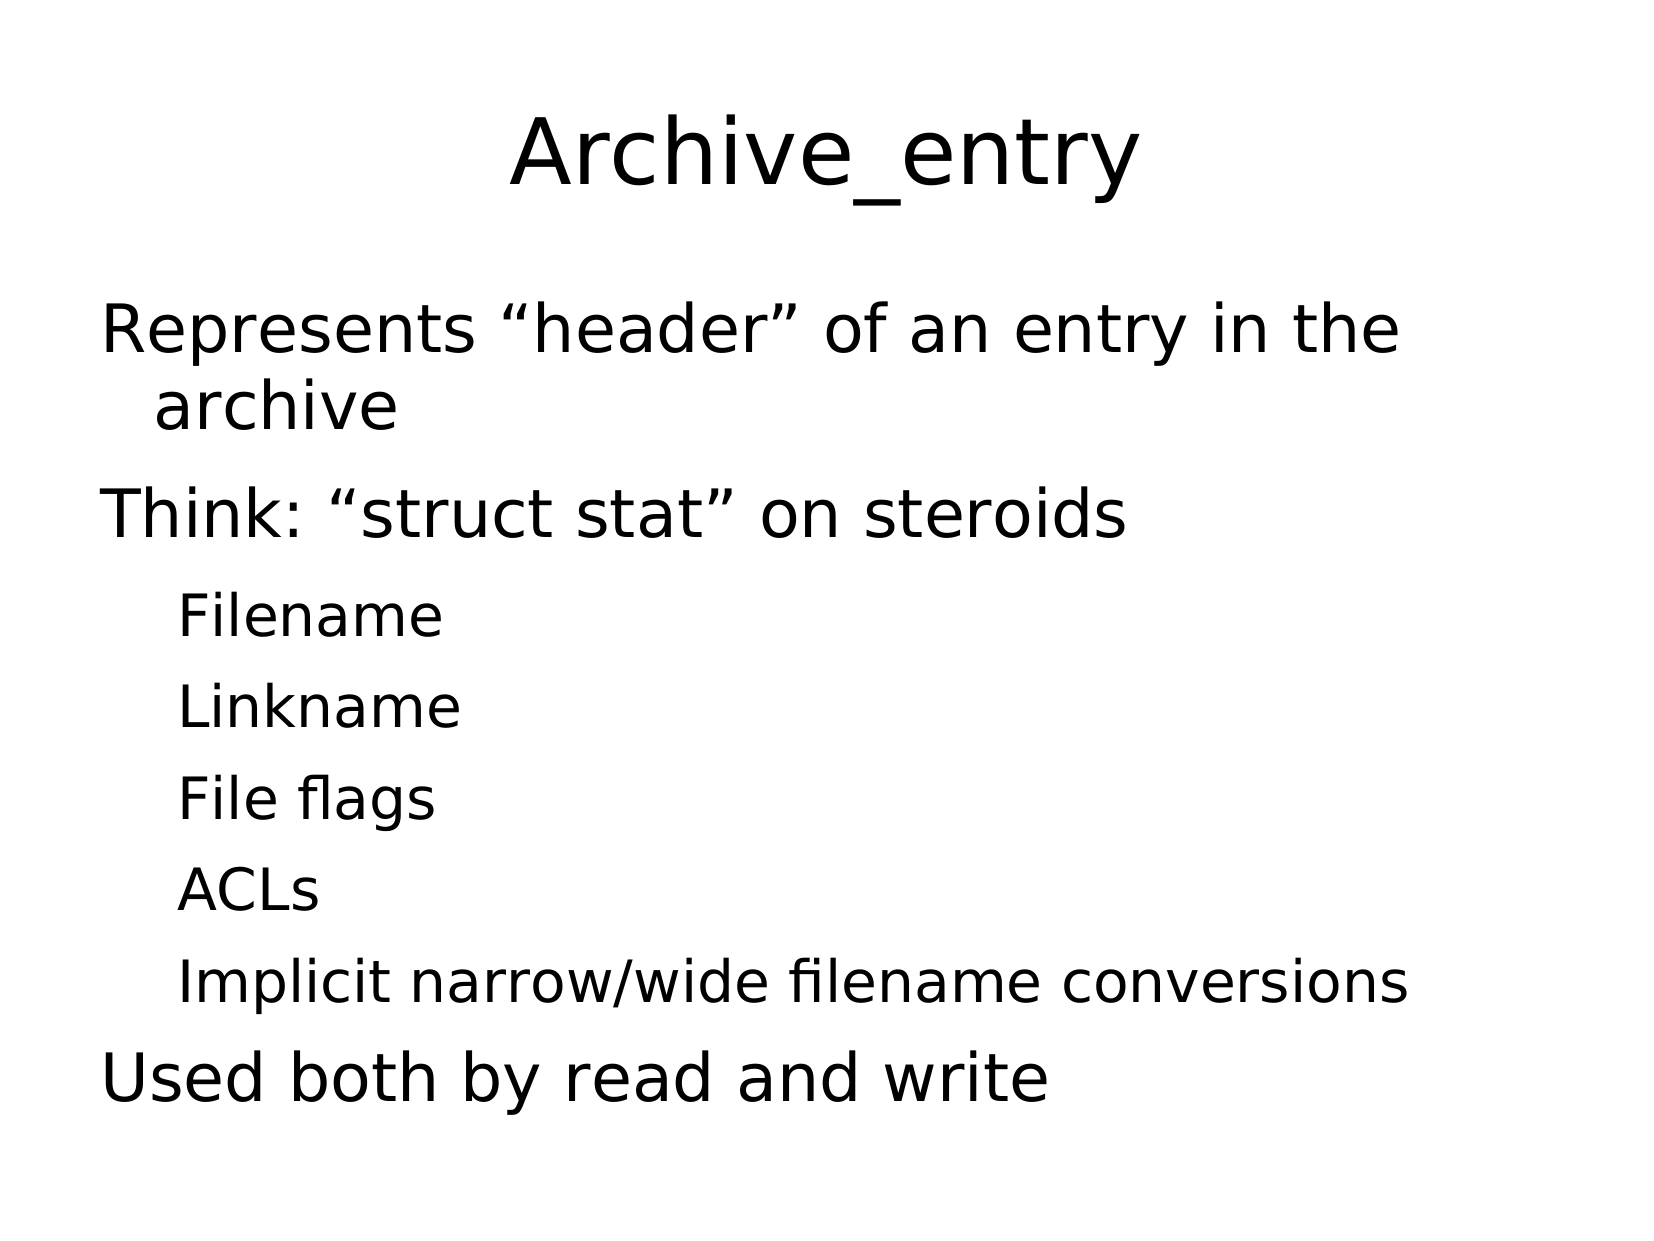

# Archive_entry
Represents “header” of an entry in the archive
Think: “struct stat” on steroids
Filename
Linkname
File flags
ACLs
Implicit narrow/wide filename conversions
Used both by read and write